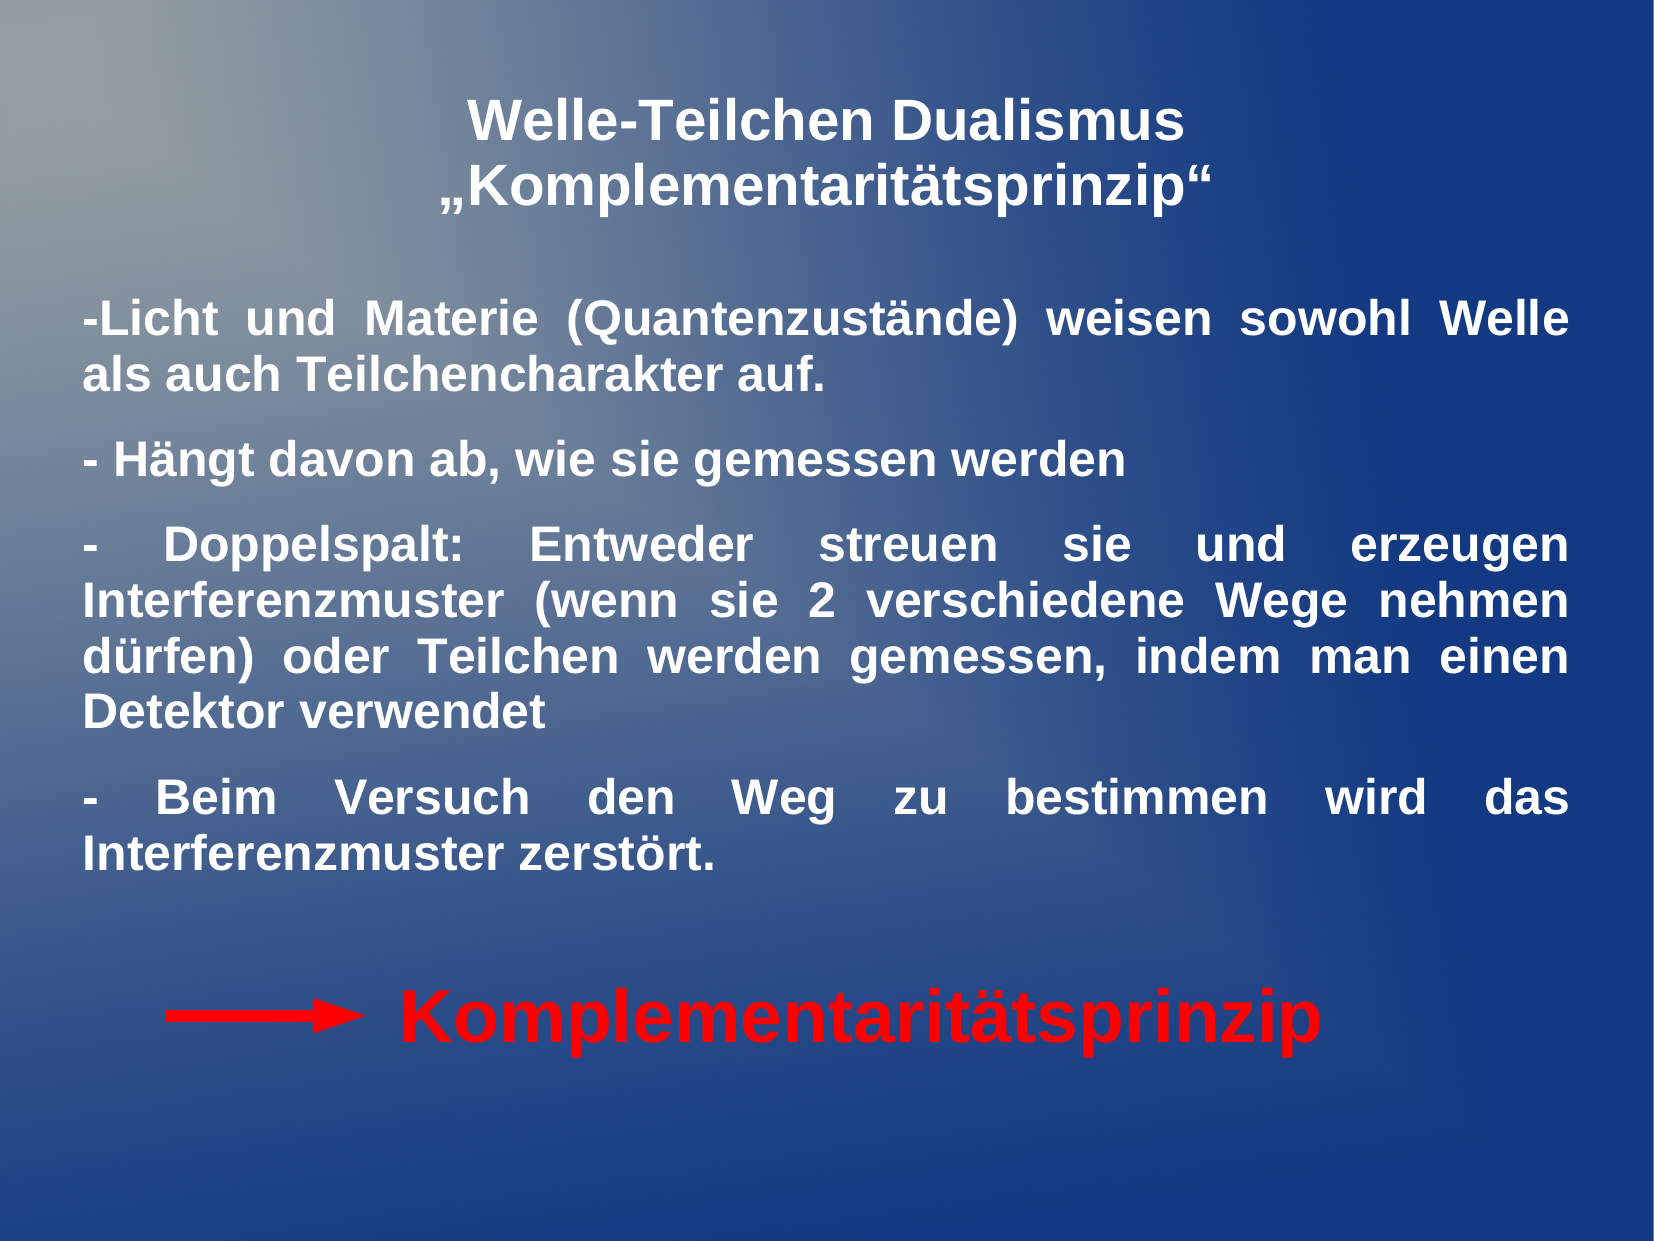

# Welle-Teilchen Dualismus „Komplementaritätsprinzip“
-Licht und Materie (Quantenzustände) weisen sowohl Welle als auch Teilchencharakter auf.
- Hängt davon ab, wie sie gemessen werden
- Doppelspalt: Entweder streuen sie und erzeugen Interferenzmuster (wenn sie 2 verschiedene Wege nehmen dürfen) oder Teilchen werden gemessen, indem man einen Detektor verwendet
- Beim Versuch den Weg zu bestimmen wird das Interferenzmuster zerstört.
Komplementaritätsprinzip